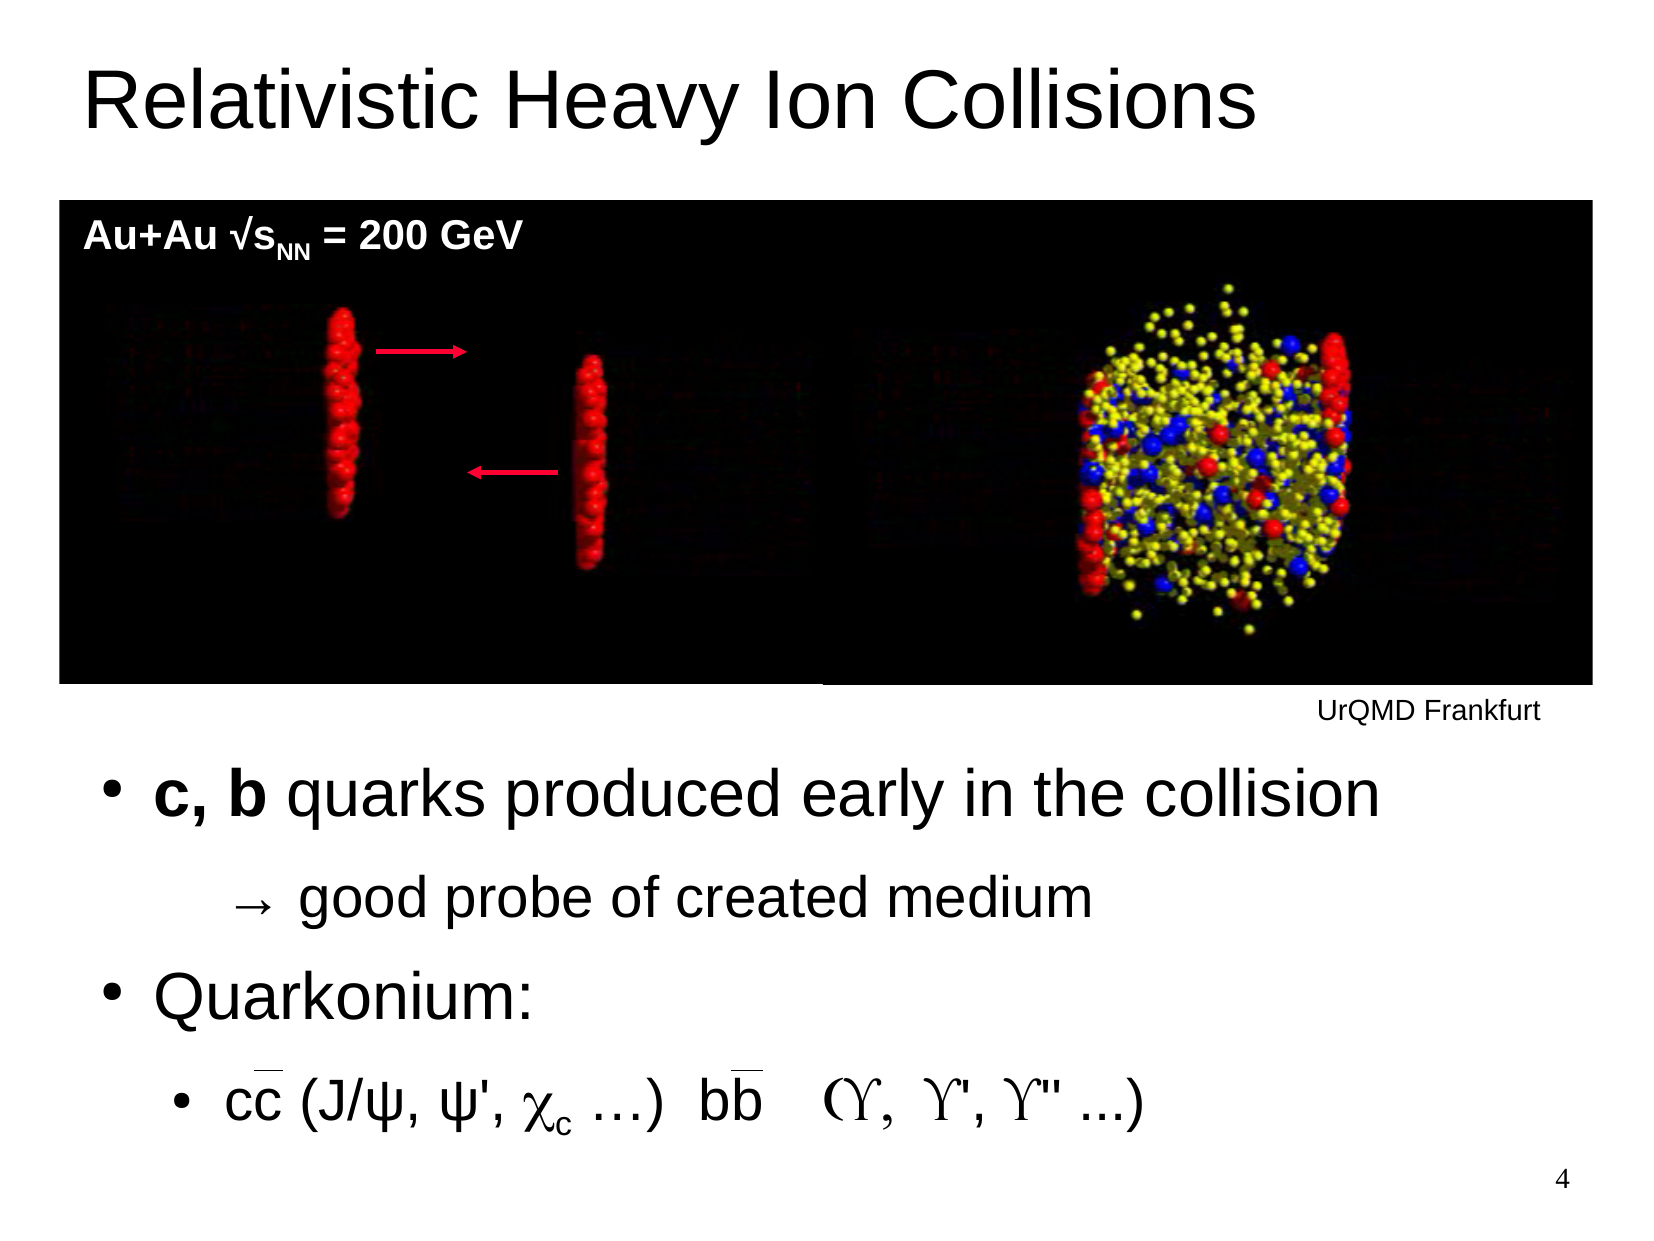

# Relativistic Heavy Ion Collisions
Au+Au √sNN = 200 GeV
UrQMD Frankfurt
c, b quarks produced early in the collision
→ good probe of created medium
Quarkonium:
cc (J/ψ, ψ', cc …) bb (¡, ¡', ¡'' ...)
4